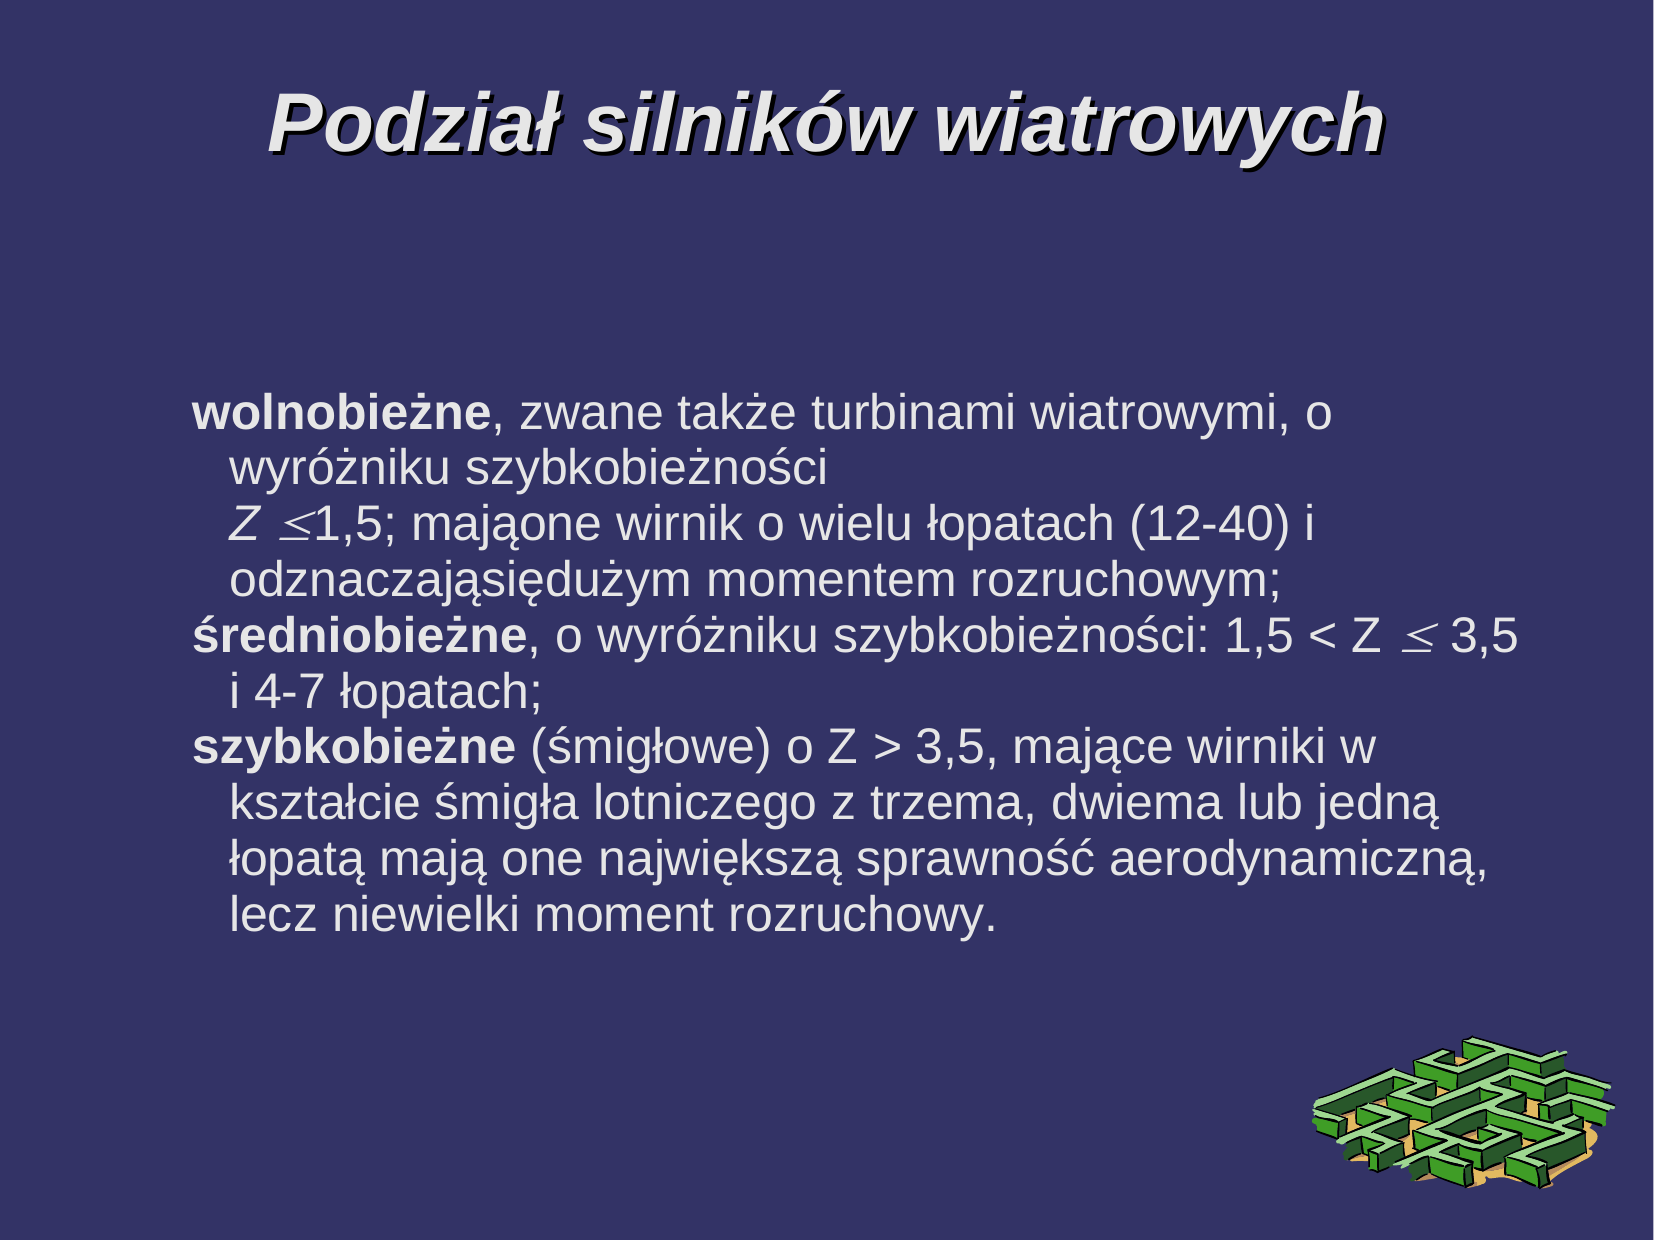

# Podział silników wiatrowych
wolnobieżne, zwane także turbinami wiatrowymi, o wyróżniku szybkobieżności
Z 1,5; mająone wirnik o wielu łopatach (12-40) i odznaczająsiędużym momentem rozruchowym;
średniobieżne, o wyróżniku szybkobieżności: 1,5 < Z  3,5 i 4-7 łopatach;
szybkobieżne (śmigłowe) o Z > 3,5, mające wirniki w kształcie śmigła lotniczego z trzema, dwiema lub jedną łopatą mają one największą sprawność aerodynamiczną, lecz niewielki moment rozruchowy.